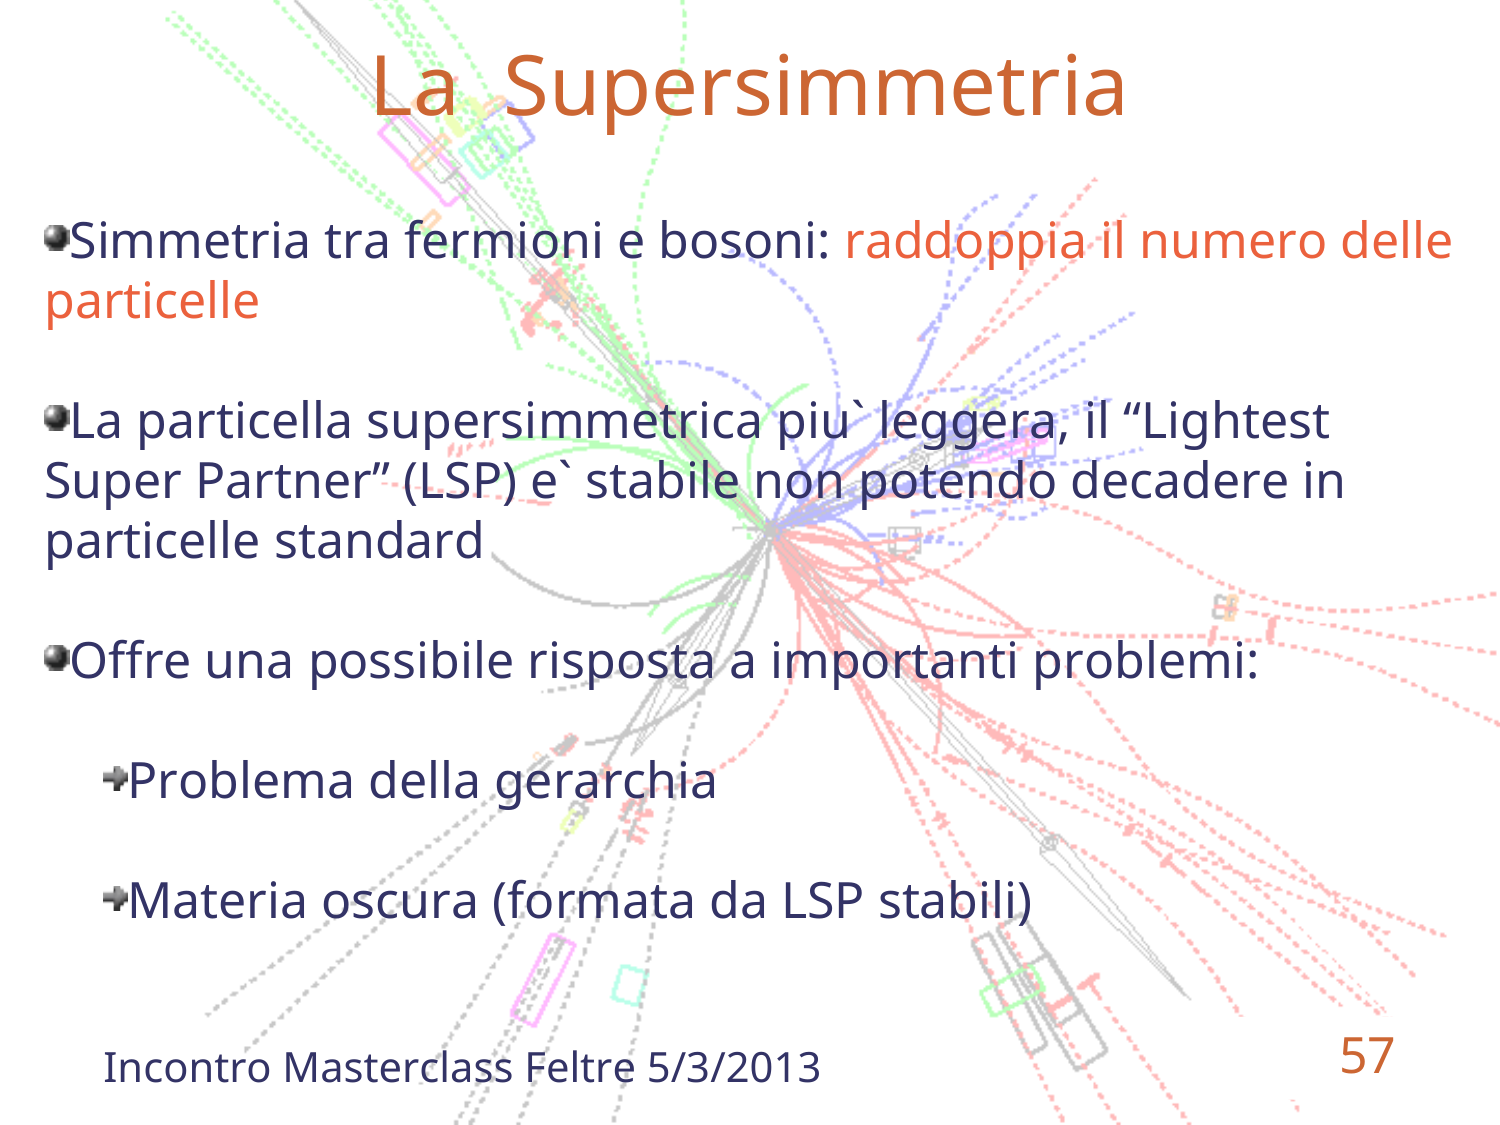

# La Supersimmetria
Simmetria tra fermioni e bosoni: raddoppia il numero delle particelle
La particella supersimmetrica piu` leggera, il “Lightest Super Partner” (LSP) e` stabile non potendo decadere in particelle standard
Offre una possibile risposta a importanti problemi:
Problema della gerarchia
Materia oscura (formata da LSP stabili)
57